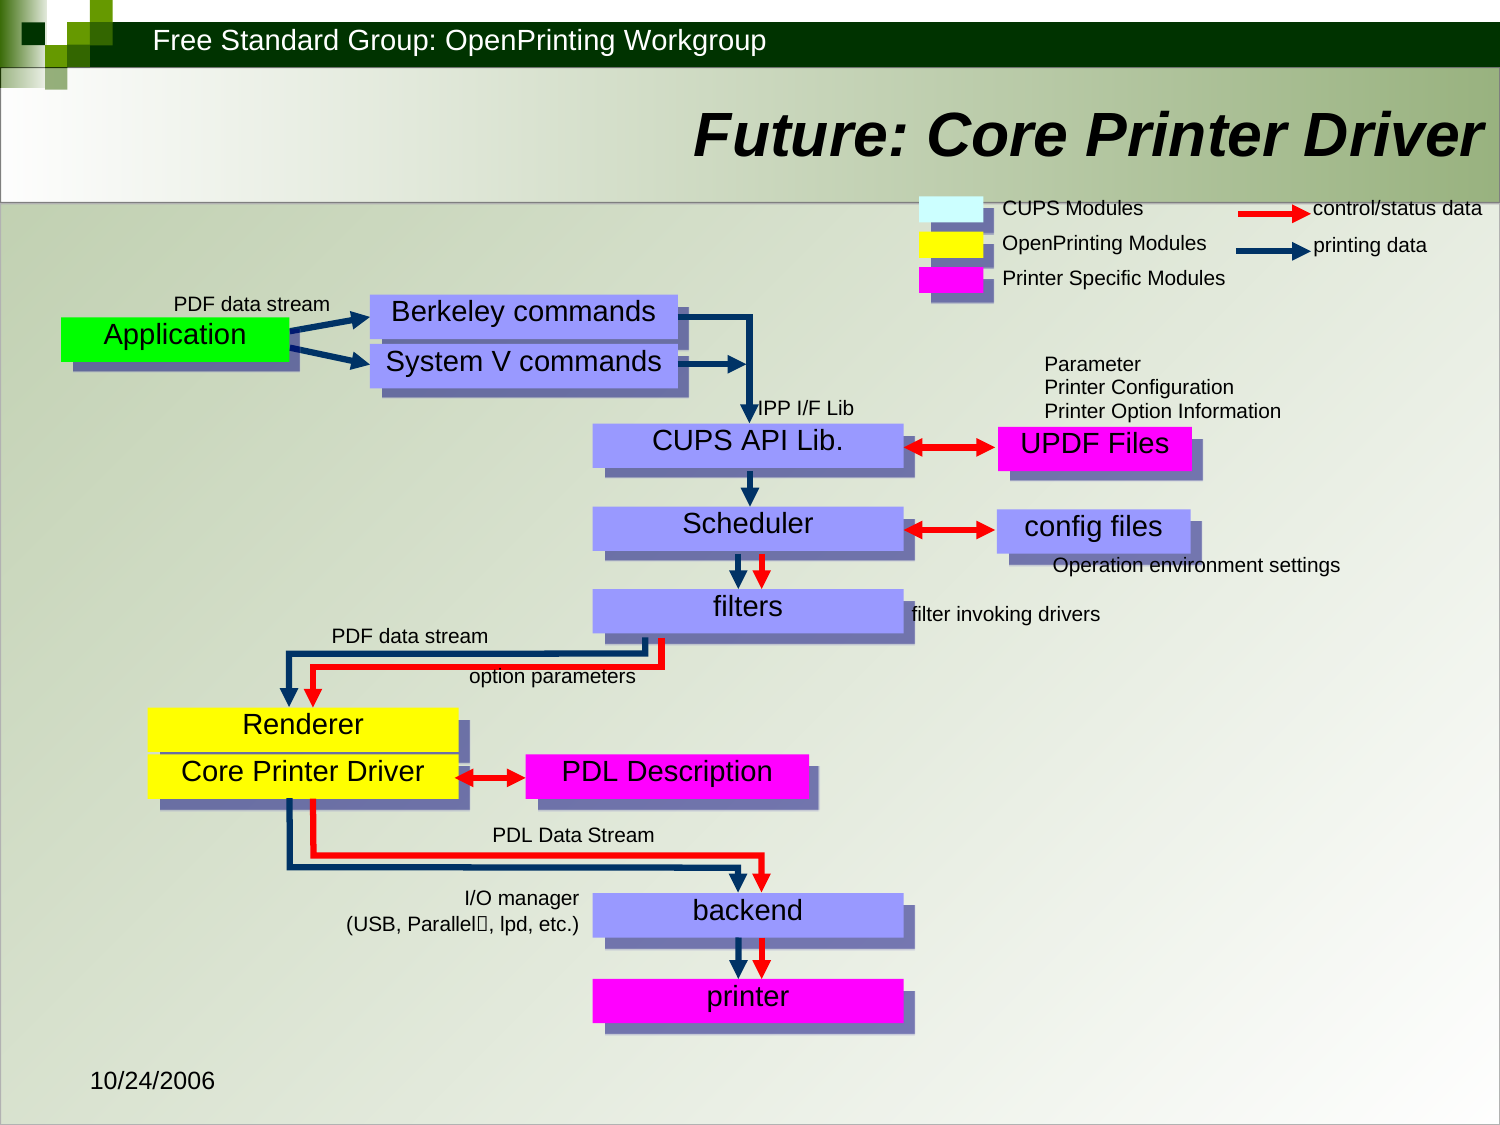

# Future: Core Printer Driver
CUPS Modules
control/status data
OpenPrinting Modules
printing data
Printer Specific Modules
PDF data stream
Berkeley commands
Application
System V commands
Parameter
Printer Configuration
Printer Option Information
IPP I/F Lib
CUPS API Lib.
UPDF Files
Scheduler
config files
Operation environment settings
filters
filter invoking drivers
PDF data stream
option parameters
Renderer
Core Printer Driver
PDL Description
PDL Data Stream
I/O manager
(USB, Parallelｌ, lpd, etc.)
backend
printer